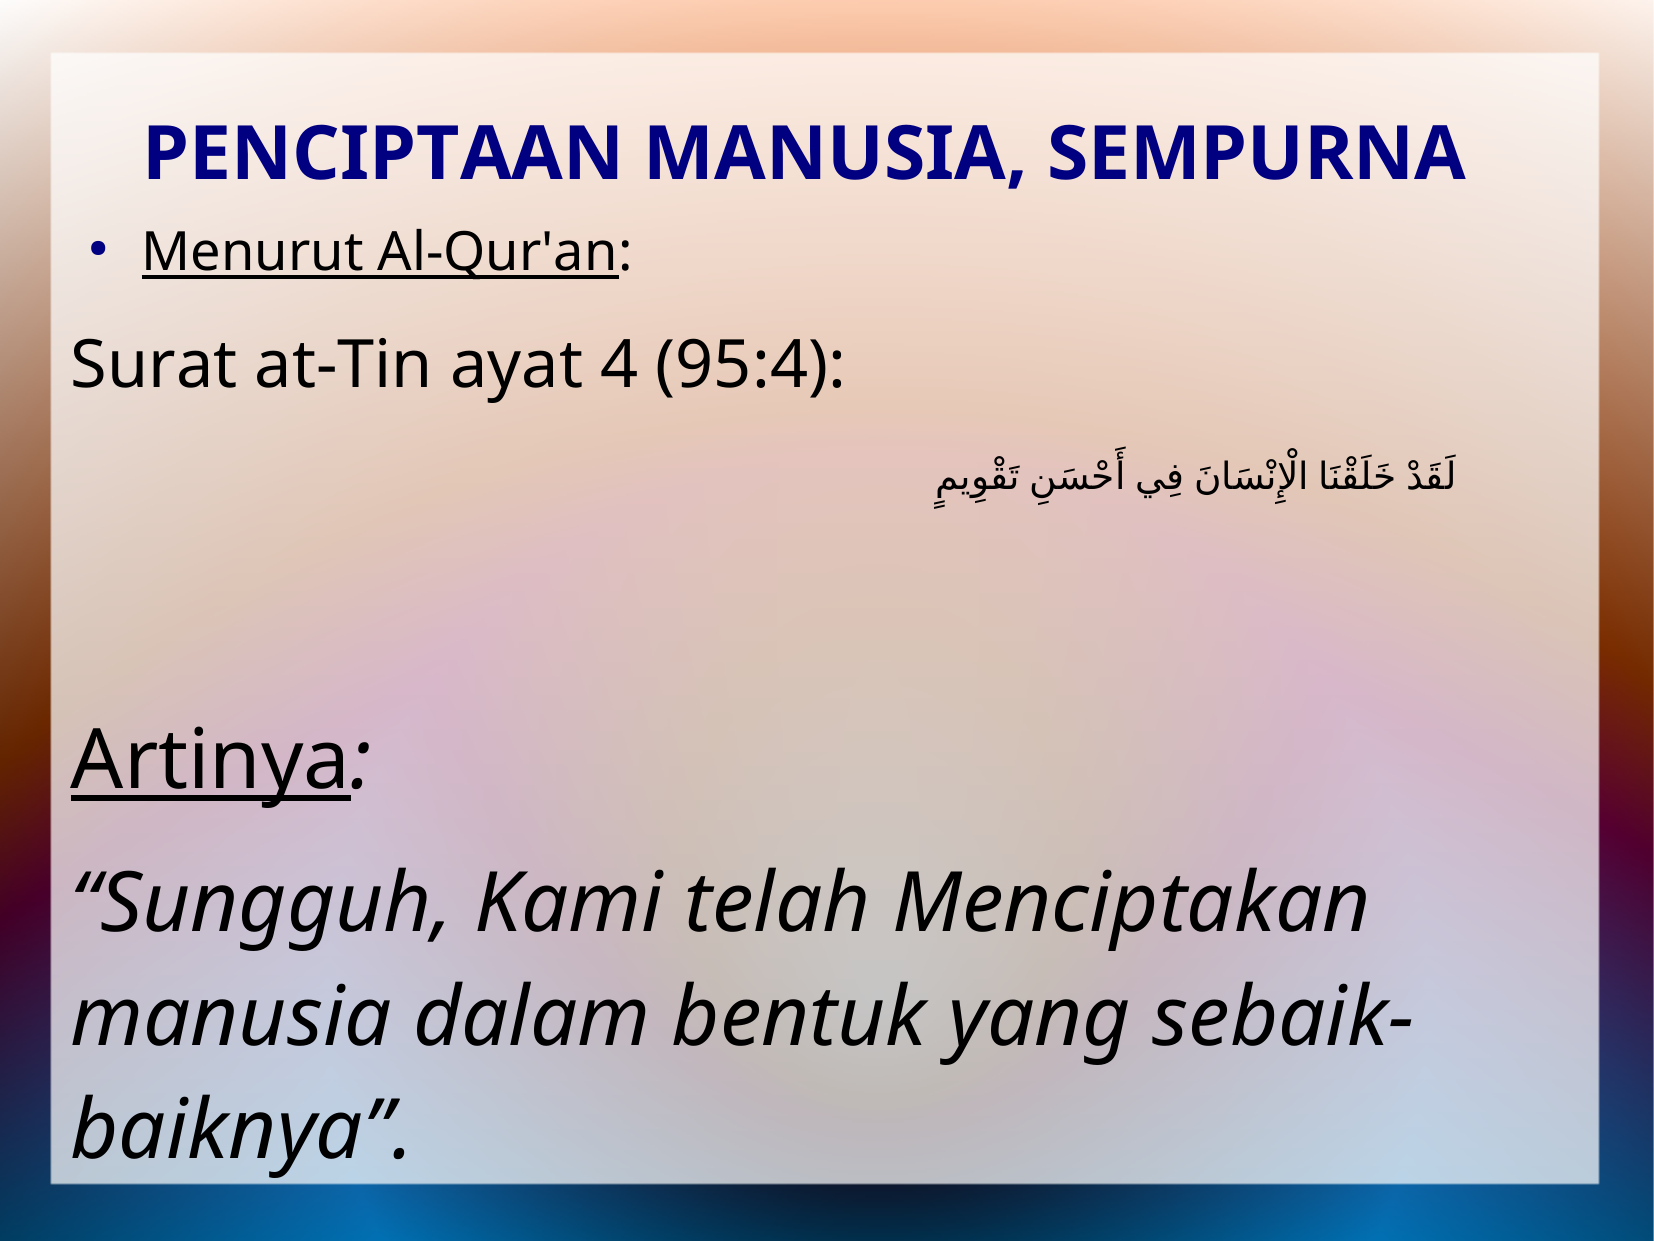

# PENCIPTAAN MANUSIA, SEMPURNA
Menurut Al-Qur'an:
Surat at-Tin ayat 4 (95:4):
Artinya:
“Sungguh, Kami telah Menciptakan manusia dalam bentuk yang sebaik-baiknya”.
لَقَدْ خَلَقْنَا الْإِنْسَانَ فِي أَحْسَنِ تَقْوِيمٍ